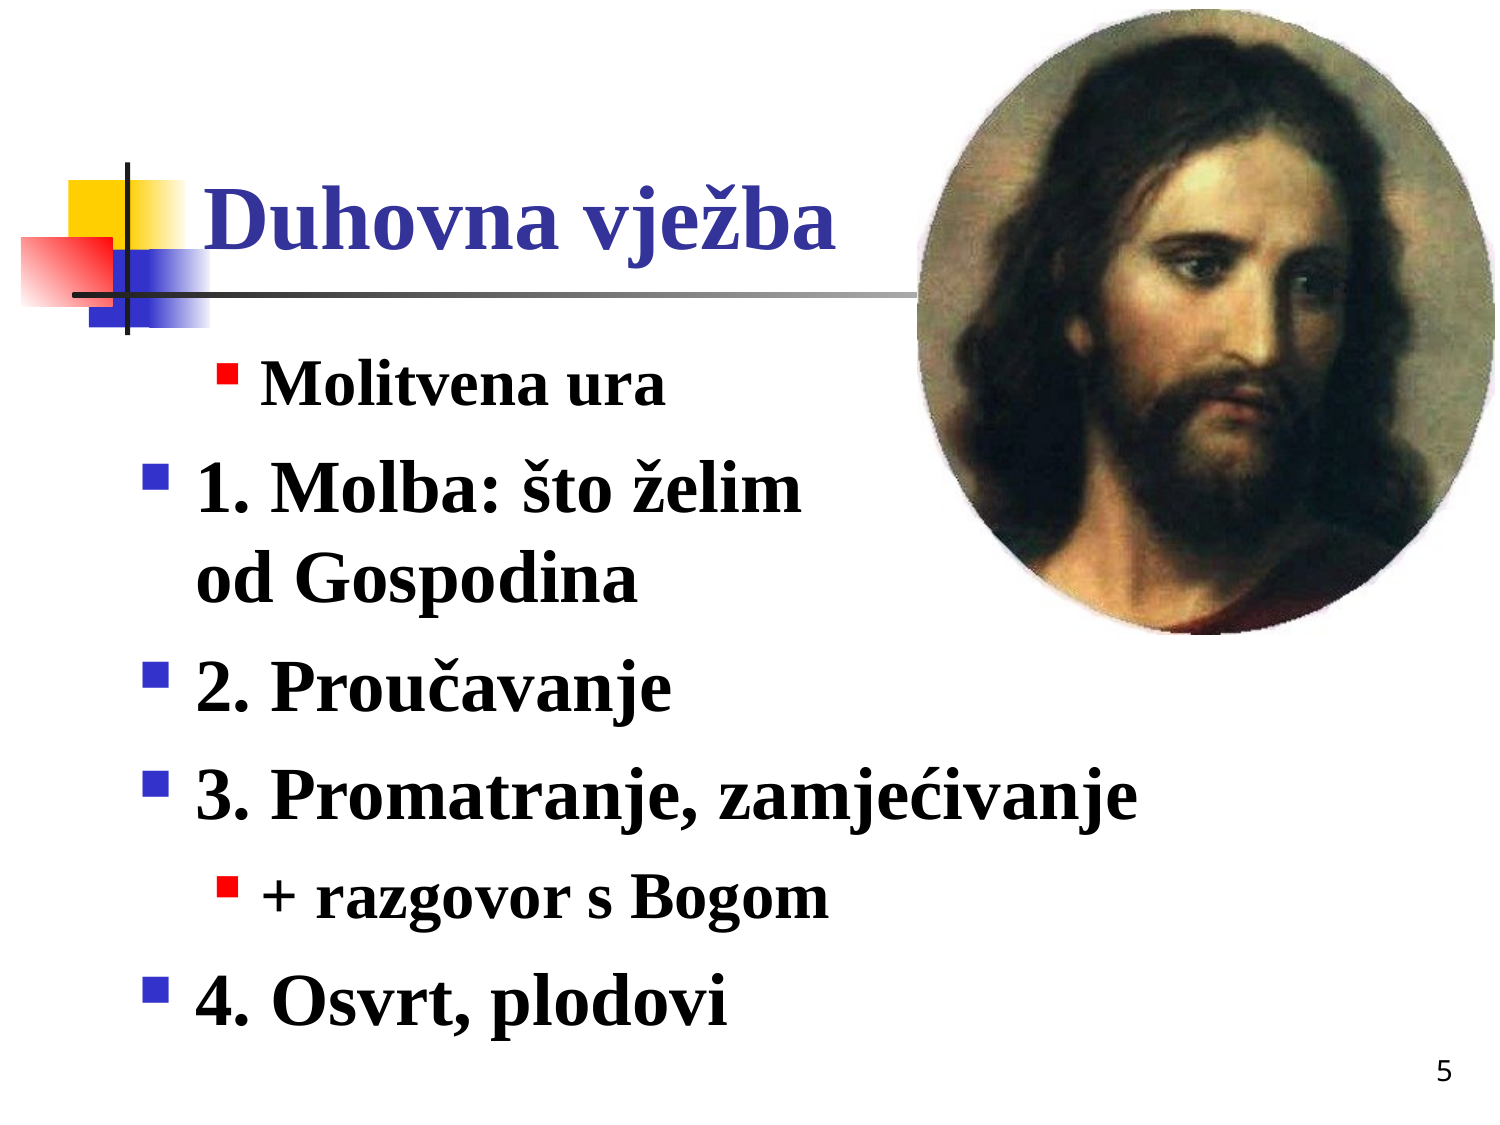

# Duhovna vježba
Molitvena ura
1. Molba: što želim
od Gospodina
2. Proučavanje
3. Promatranje, zamjećivanje
+ razgovor s Bogom
4. Osvrt, plodovi